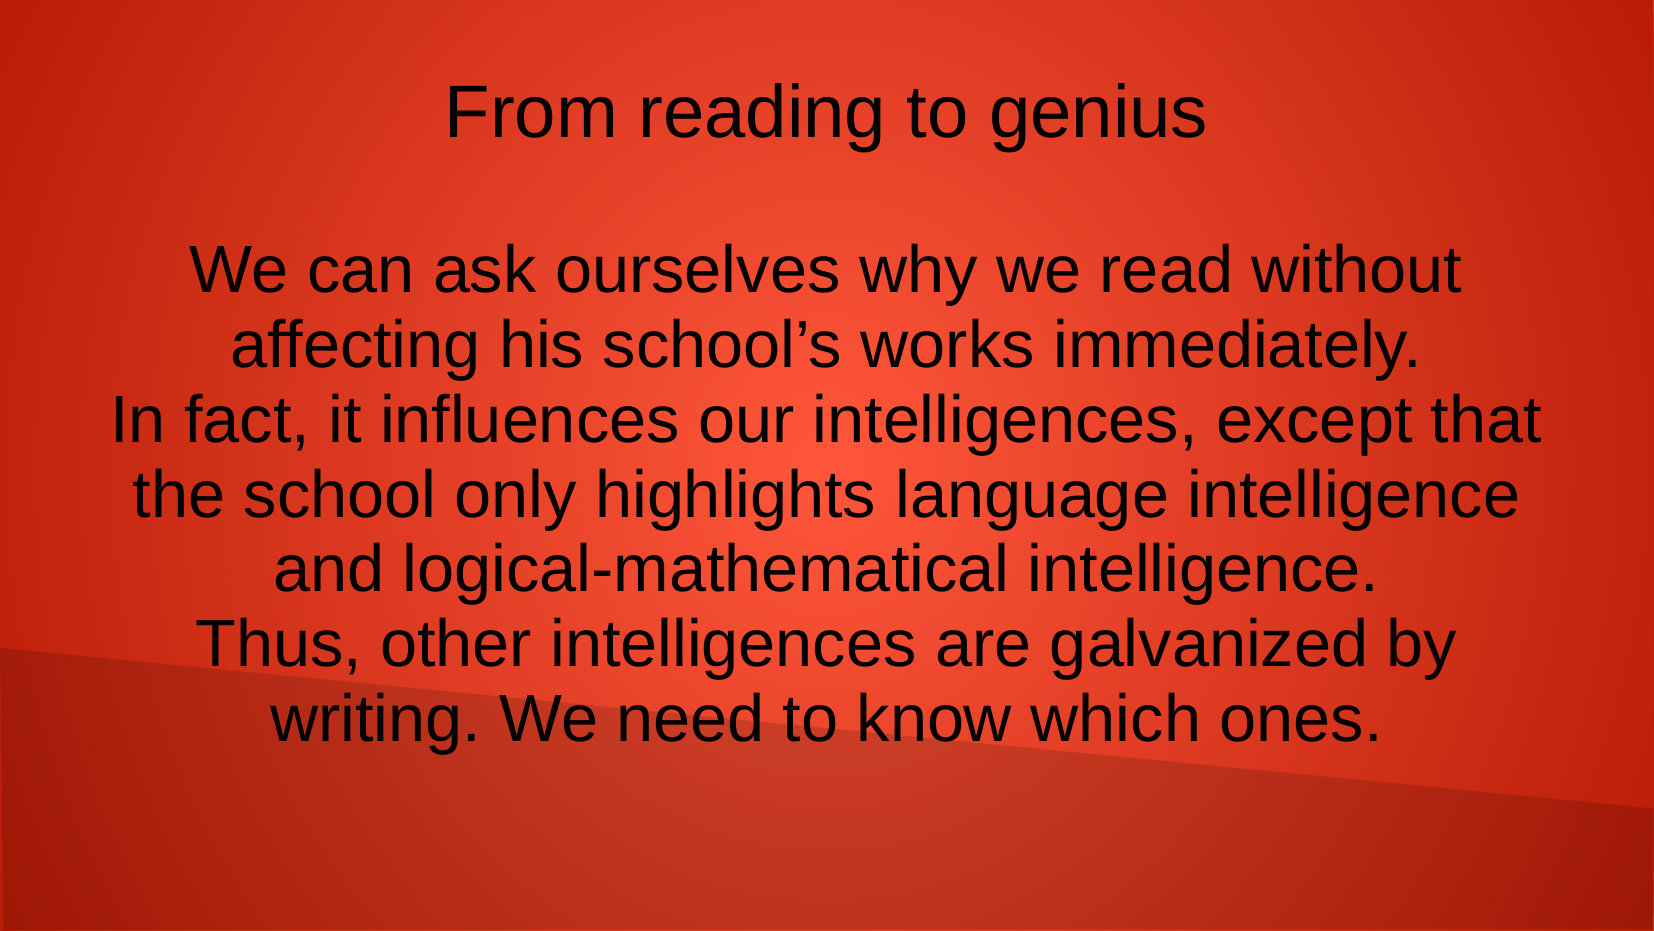

# From reading to genius
We can ask ourselves why we read without affecting his school’s works immediately.
In fact, it influences our intelligences, except that the school only highlights language intelligence and logical-mathematical intelligence.
Thus, other intelligences are galvanized by writing. We need to know which ones.